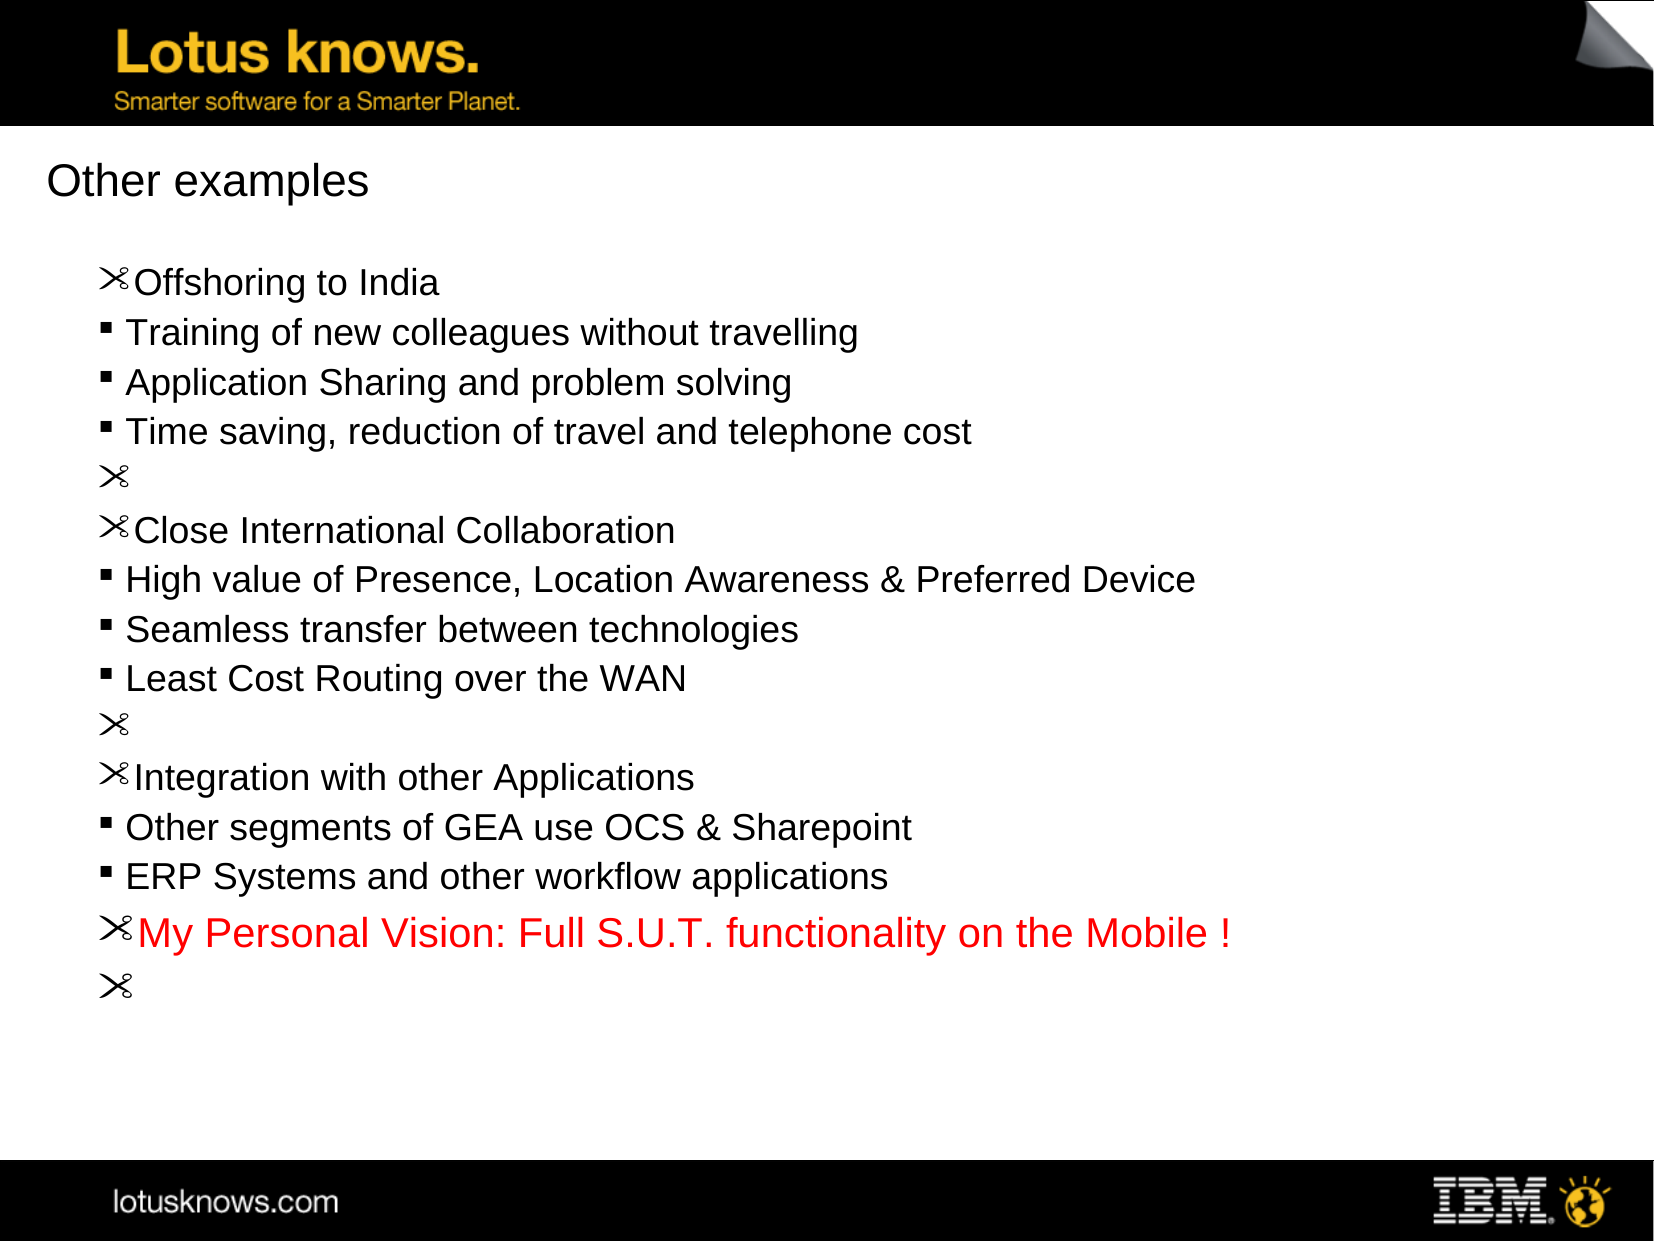

# Other examples
Offshoring to India
 Training of new colleagues without travelling
 Application Sharing and problem solving
 Time saving, reduction of travel and telephone cost
Close International Collaboration
 High value of Presence, Location Awareness & Preferred Device
 Seamless transfer between technologies
 Least Cost Routing over the WAN
Integration with other Applications
 Other segments of GEA use OCS & Sharepoint
 ERP Systems and other workflow applications
My Personal Vision: Full S.U.T. functionality on the Mobile !